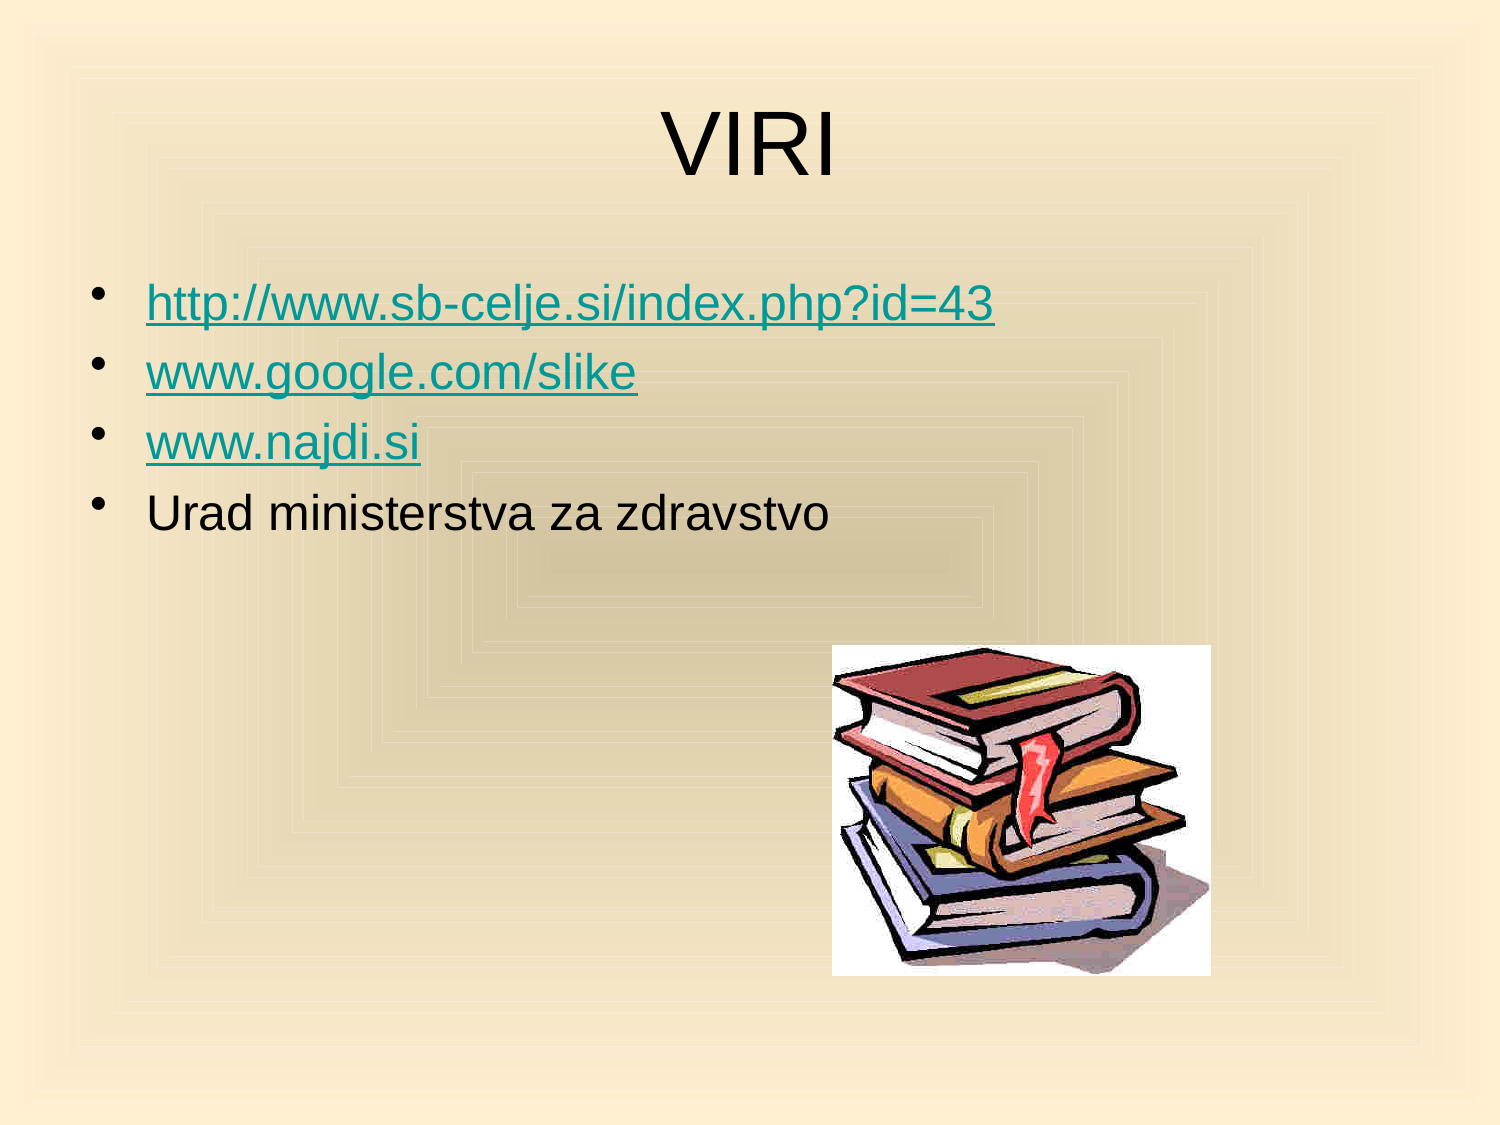

# VIRI
http://www.sb-celje.si/index.php?id=43
www.google.com/slike
www.najdi.si
Urad ministerstva za zdravstvo